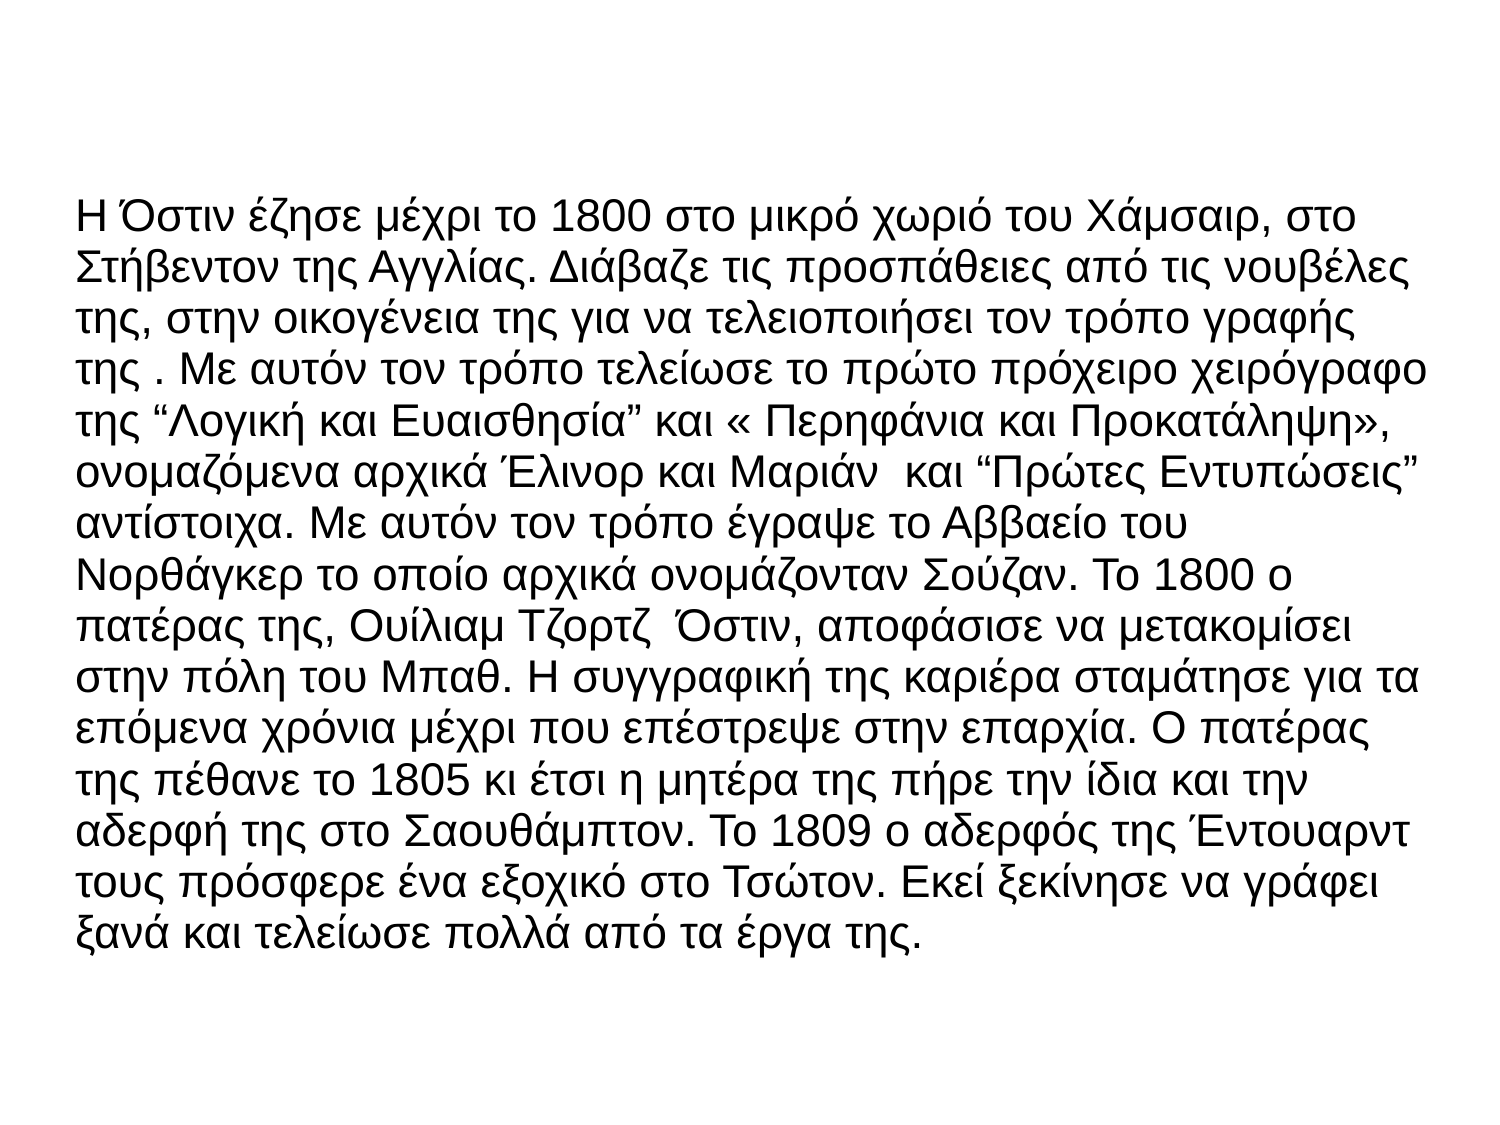

# Η Όστιν έζησε μέχρι το 1800 στο μικρό χωριό του Χάμσαιρ, στο Στήβεντον της Αγγλίας. Διάβαζε τις προσπάθειες από τις νουβέλες της, στην οικογένεια της για να τελειοποιήσει τον τρόπο γραφής της . Με αυτόν τον τρόπο τελείωσε το πρώτο πρόχειρο χειρόγραφο της “Λογική και Ευαισθησία” και « Περηφάνια και Προκατάληψη», ονομαζόμενα αρχικά Έλινορ και Μαριάν και “Πρώτες Εντυπώσεις” αντίστοιχα. Με αυτόν τον τρόπο έγραψε το Αββαείο του Νορθάγκερ το οποίο αρχικά ονομάζονταν Σούζαν. Το 1800 ο πατέρας της, Ουίλιαμ Τζορτζ Όστιν, αποφάσισε να μετακομίσει στην πόλη του Μπαθ. Η συγγραφική της καριέρα σταμάτησε για τα επόμενα χρόνια μέχρι που επέστρεψε στην επαρχία. Ο πατέρας της πέθανε το 1805 κι έτσι η μητέρα της πήρε την ίδια και την αδερφή της στο Σαουθάμπτον. Το 1809 ο αδερφός της Έντουαρντ τους πρόσφερε ένα εξοχικό στο Τσώτον. Εκεί ξεκίνησε να γράφει ξανά και τελείωσε πολλά από τα έργα της.